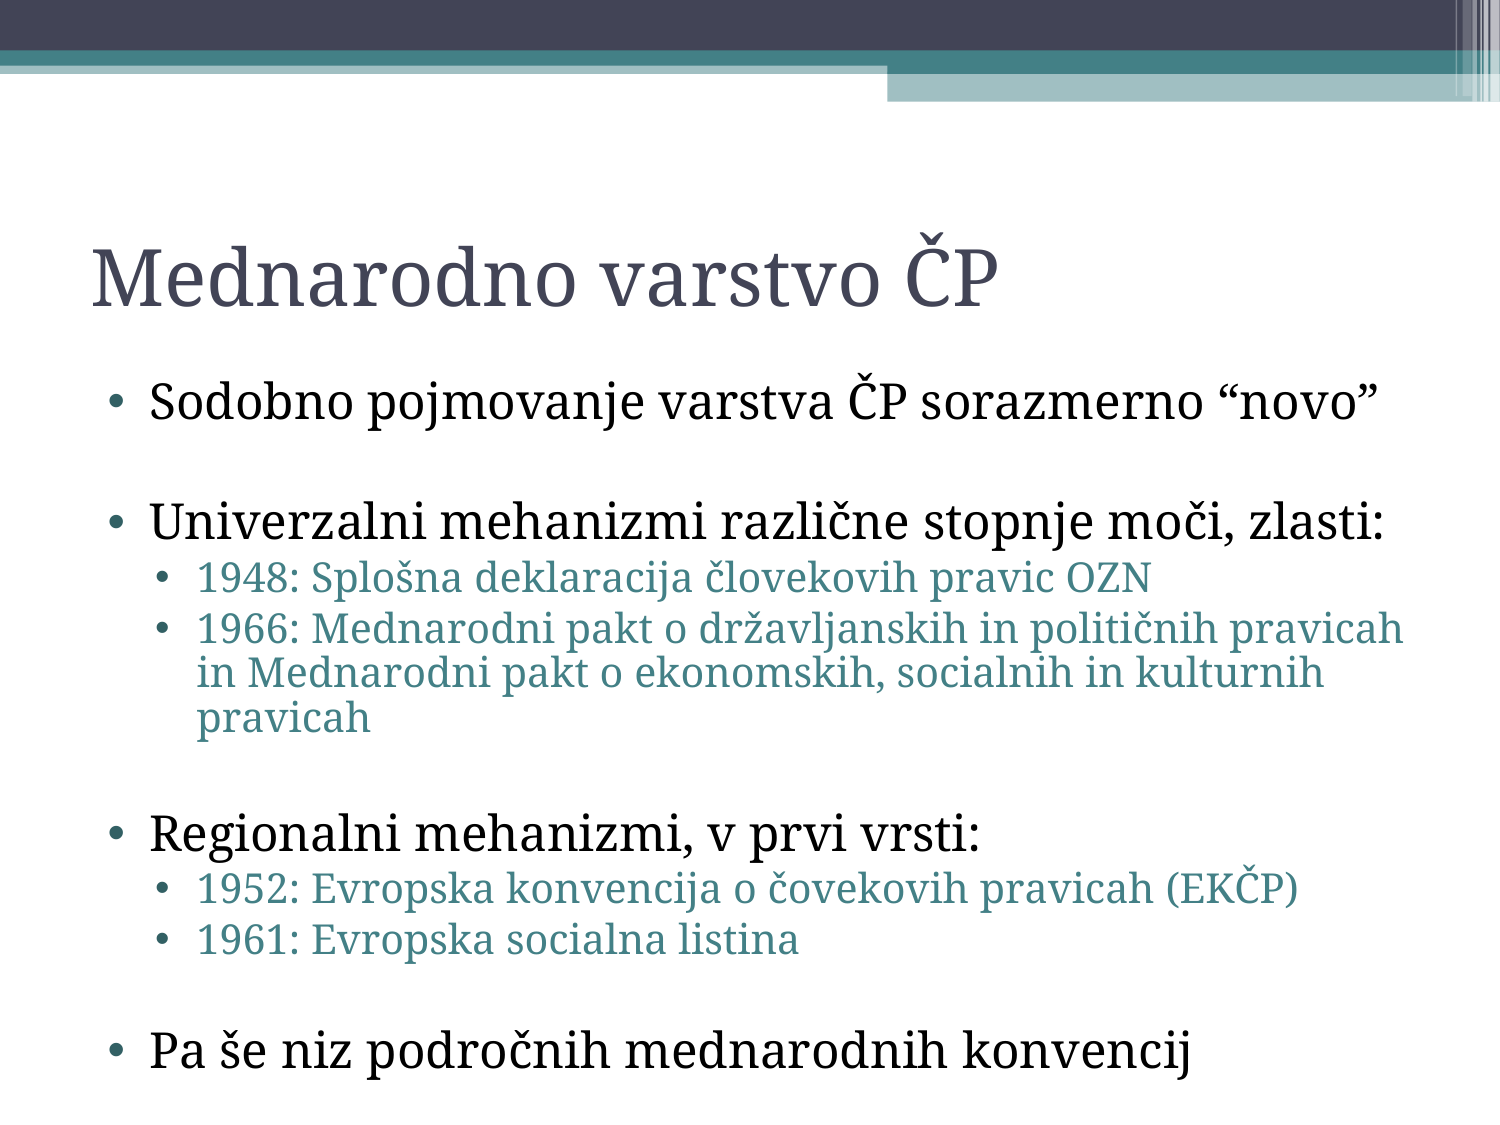

# Mednarodno varstvo ČP
Sodobno pojmovanje varstva ČP sorazmerno “novo”
Univerzalni mehanizmi različne stopnje moči, zlasti:
1948: Splošna deklaracija človekovih pravic OZN
1966: Mednarodni pakt o državljanskih in političnih pravicah in Mednarodni pakt o ekonomskih, socialnih in kulturnih pravicah
Regionalni mehanizmi, v prvi vrsti:
1952: Evropska konvencija o čovekovih pravicah (EKČP)
1961: Evropska socialna listina
Pa še niz področnih mednarodnih konvencij